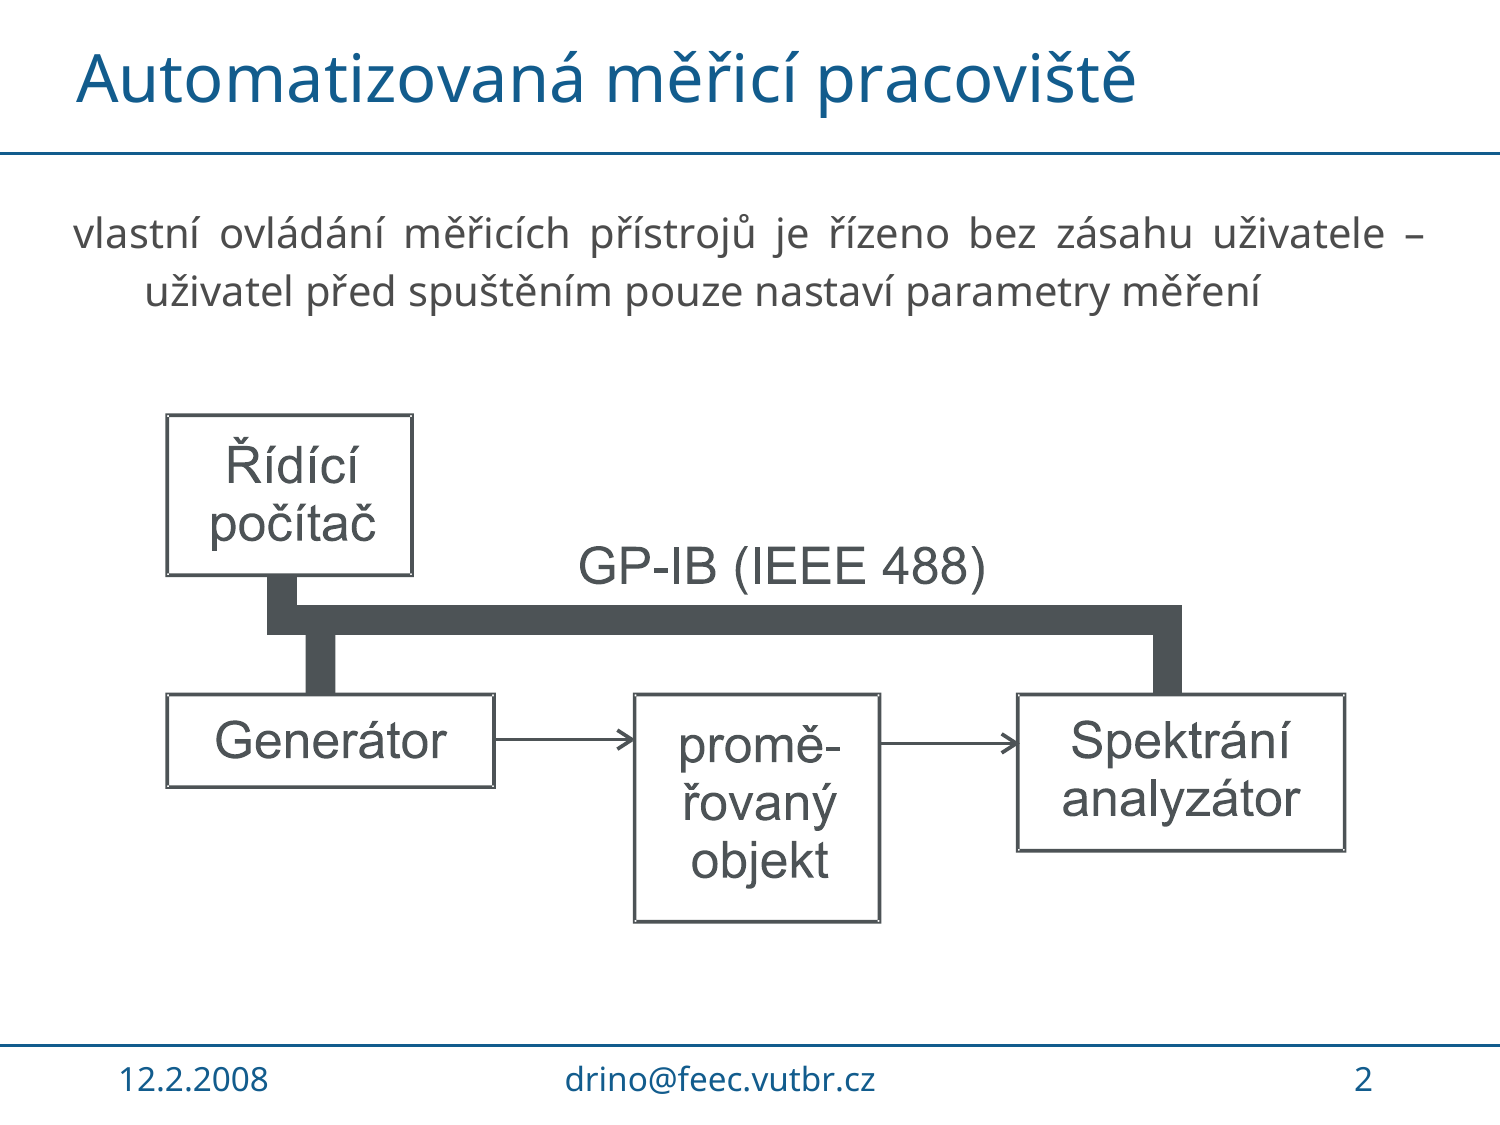

# Automatizovaná měřicí pracoviště
vlastní ovládání měřicích přístrojů je řízeno bez zásahu uživatele – uživatel před spuštěním pouze nastaví parametry měření
12.2.2008
drino@feec.vutbr.cz